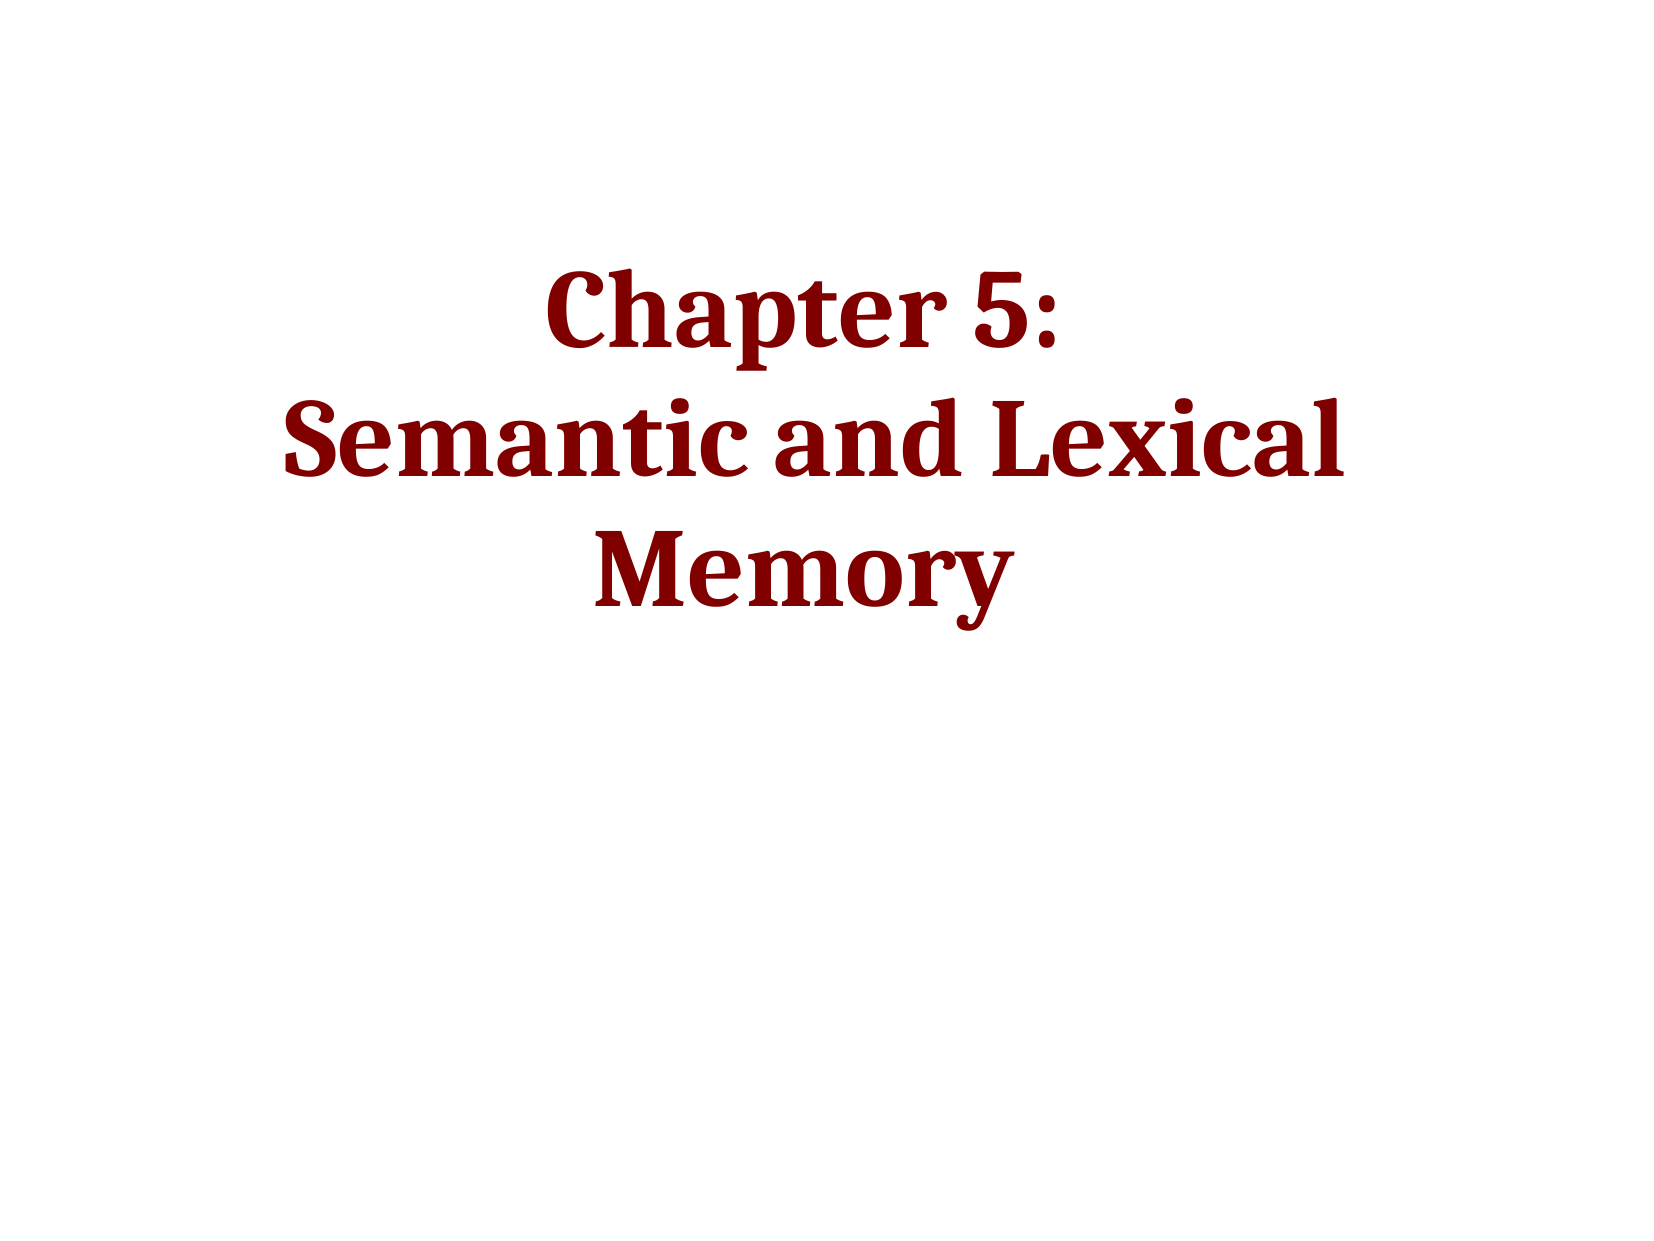

# Chapter 5: Semantic and Lexical Memory